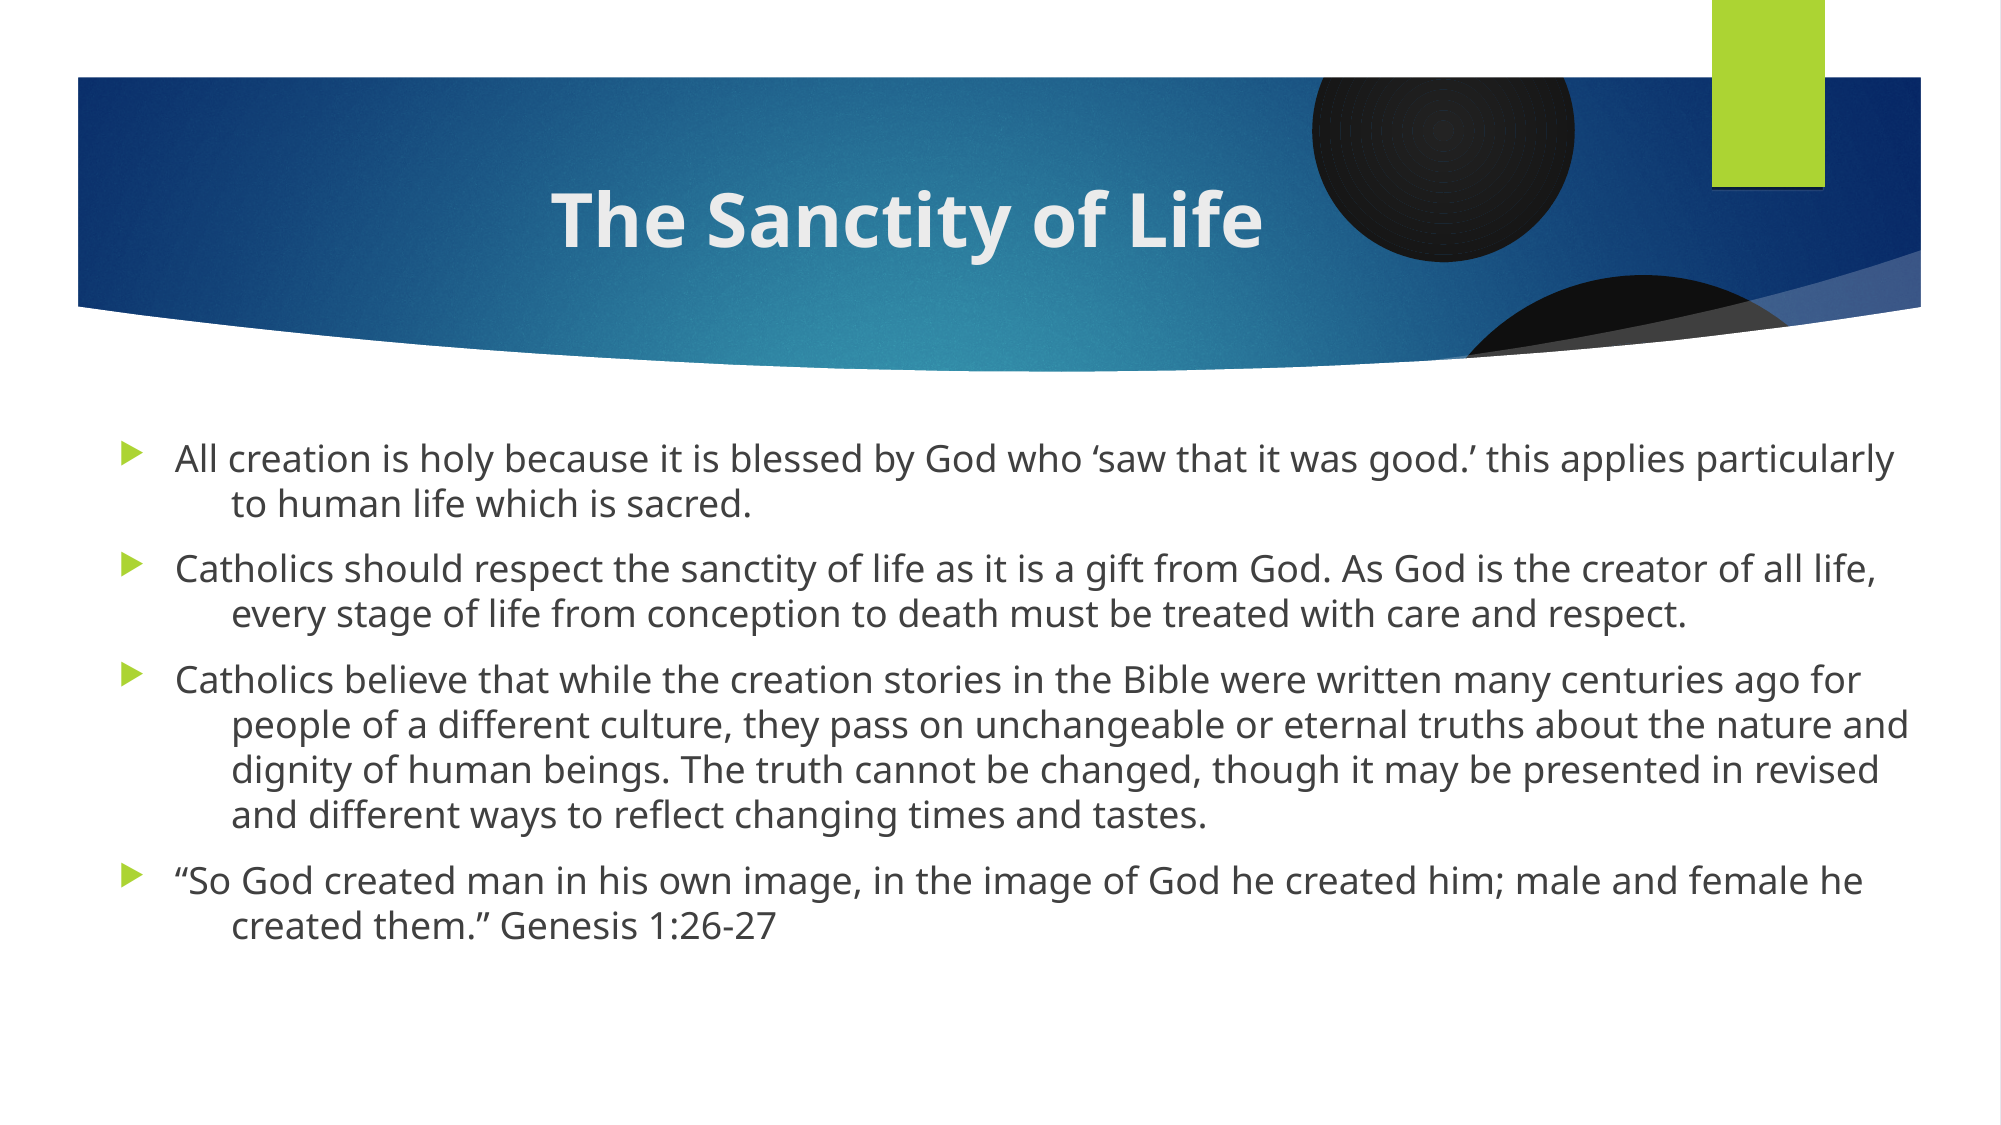

# The Sanctity of Life
All creation is holy because it is blessed by God who ‘saw that it was good.’ this applies particularly to human life which is sacred.
Catholics should respect the sanctity of life as it is a gift from God. As God is the creator of all life, every stage of life from conception to death must be treated with care and respect.
Catholics believe that while the creation stories in the Bible were written many centuries ago for people of a different culture, they pass on unchangeable or eternal truths about the nature and dignity of human beings. The truth cannot be changed, though it may be presented in revised and different ways to reflect changing times and tastes.
“So God created man in his own image, in the image of God he created him; male and female he created them.” Genesis 1:26-27